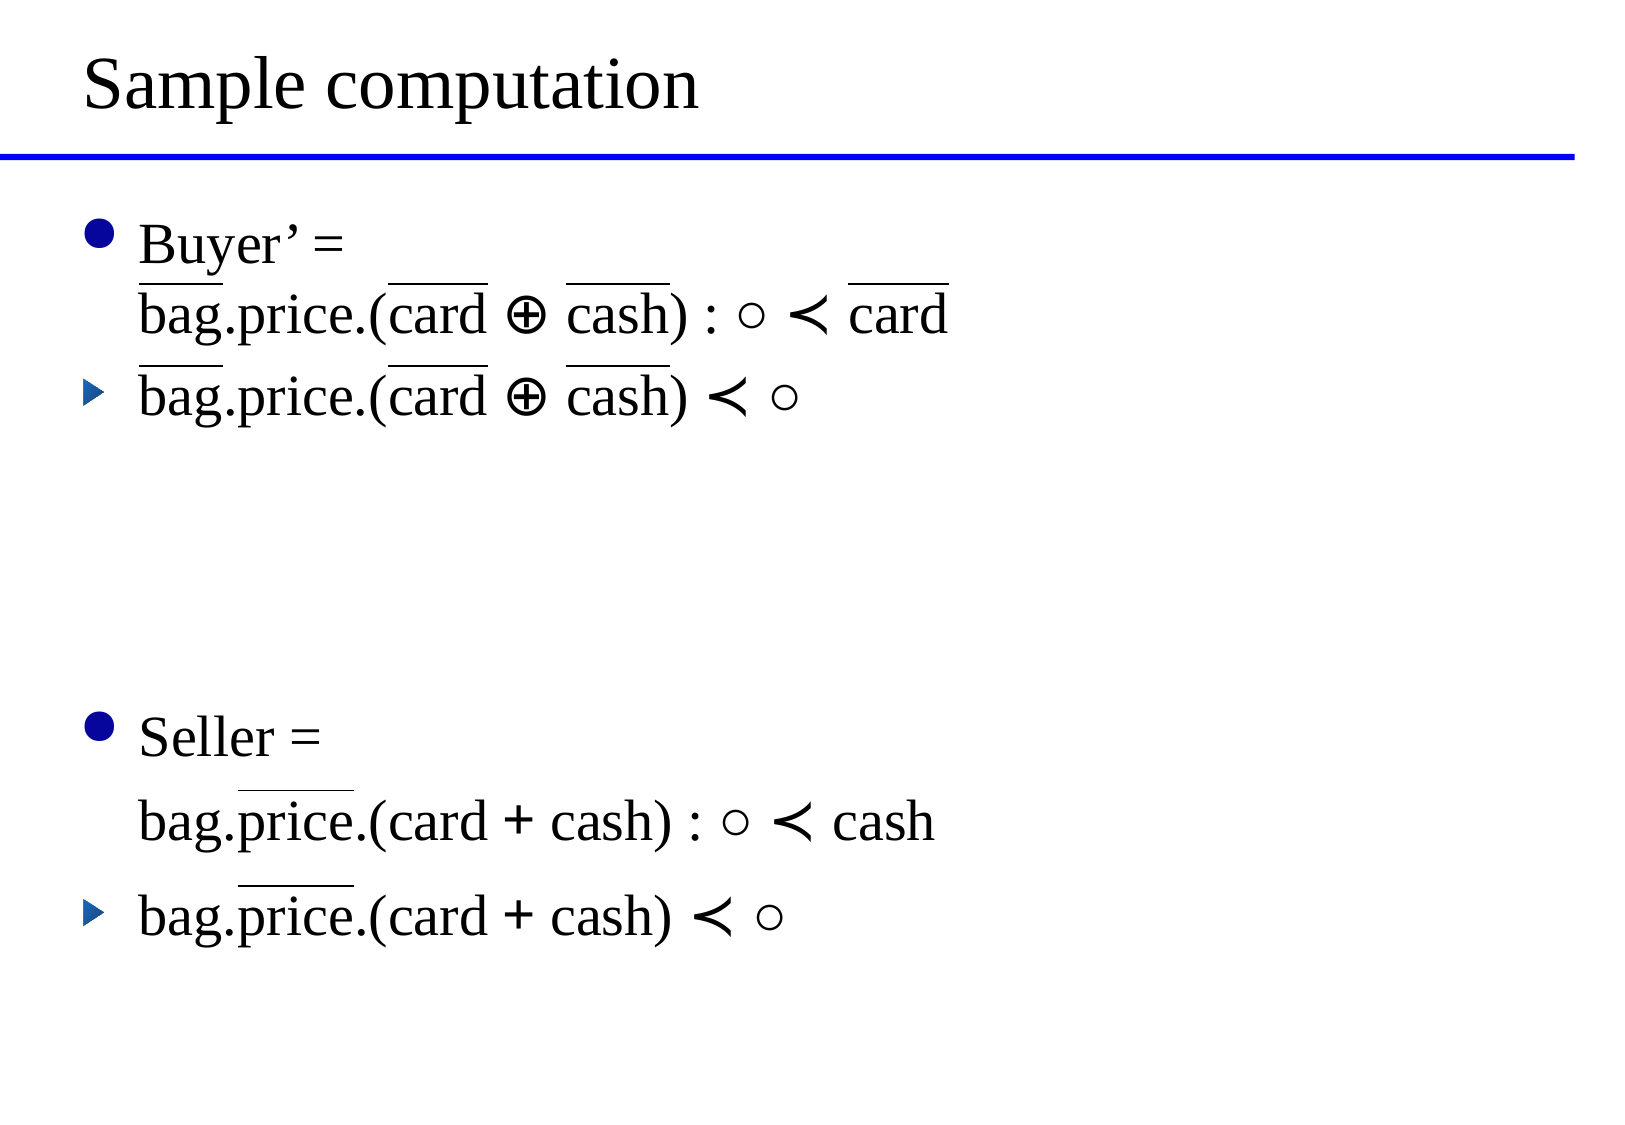

# Sample computation
Buyer’ =
bag.price.(card ⊕ cash) : ○ ≺ card
bag.price.(card ⊕ cash) ≺ ○
Seller =
bag.price.(card + cash) : ○ ≺ cash
bag.price.(card + cash) ≺ ○